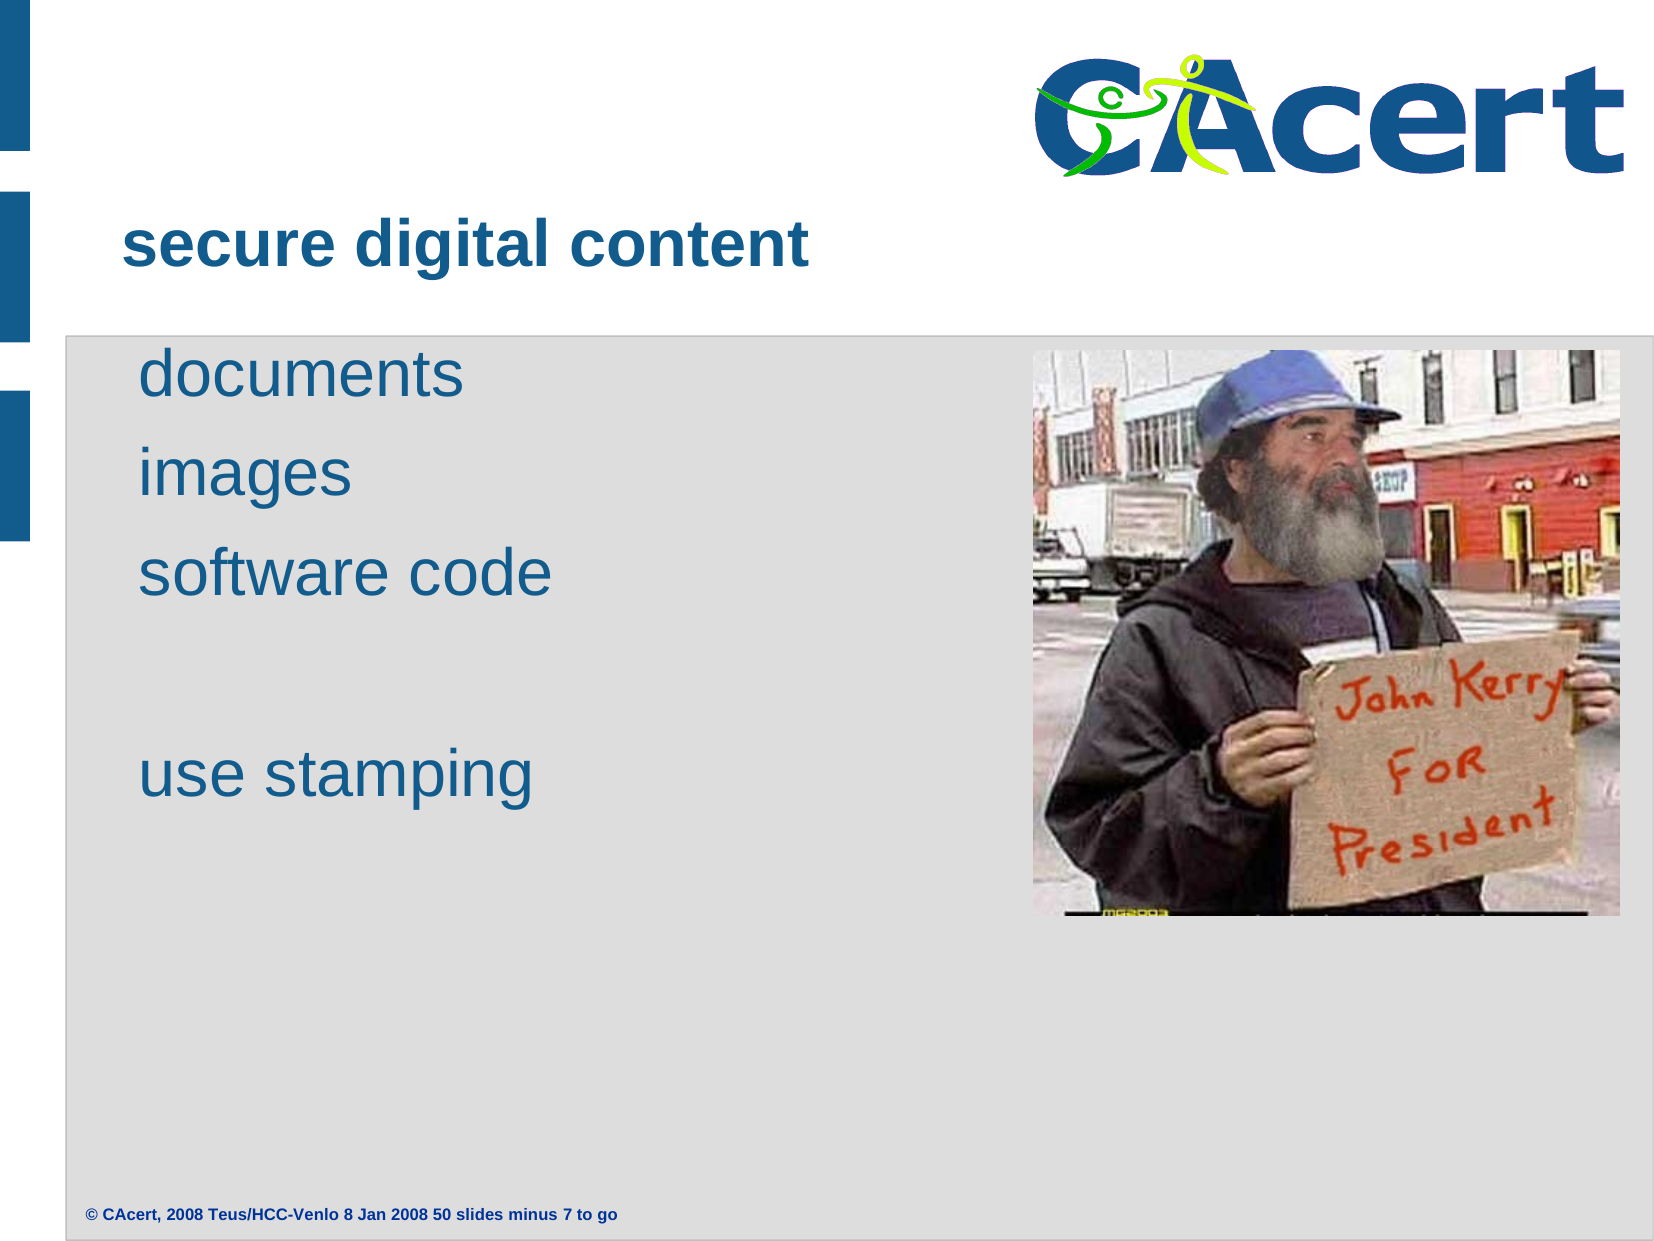

# secure digital content
documents
images
software code
use stamping